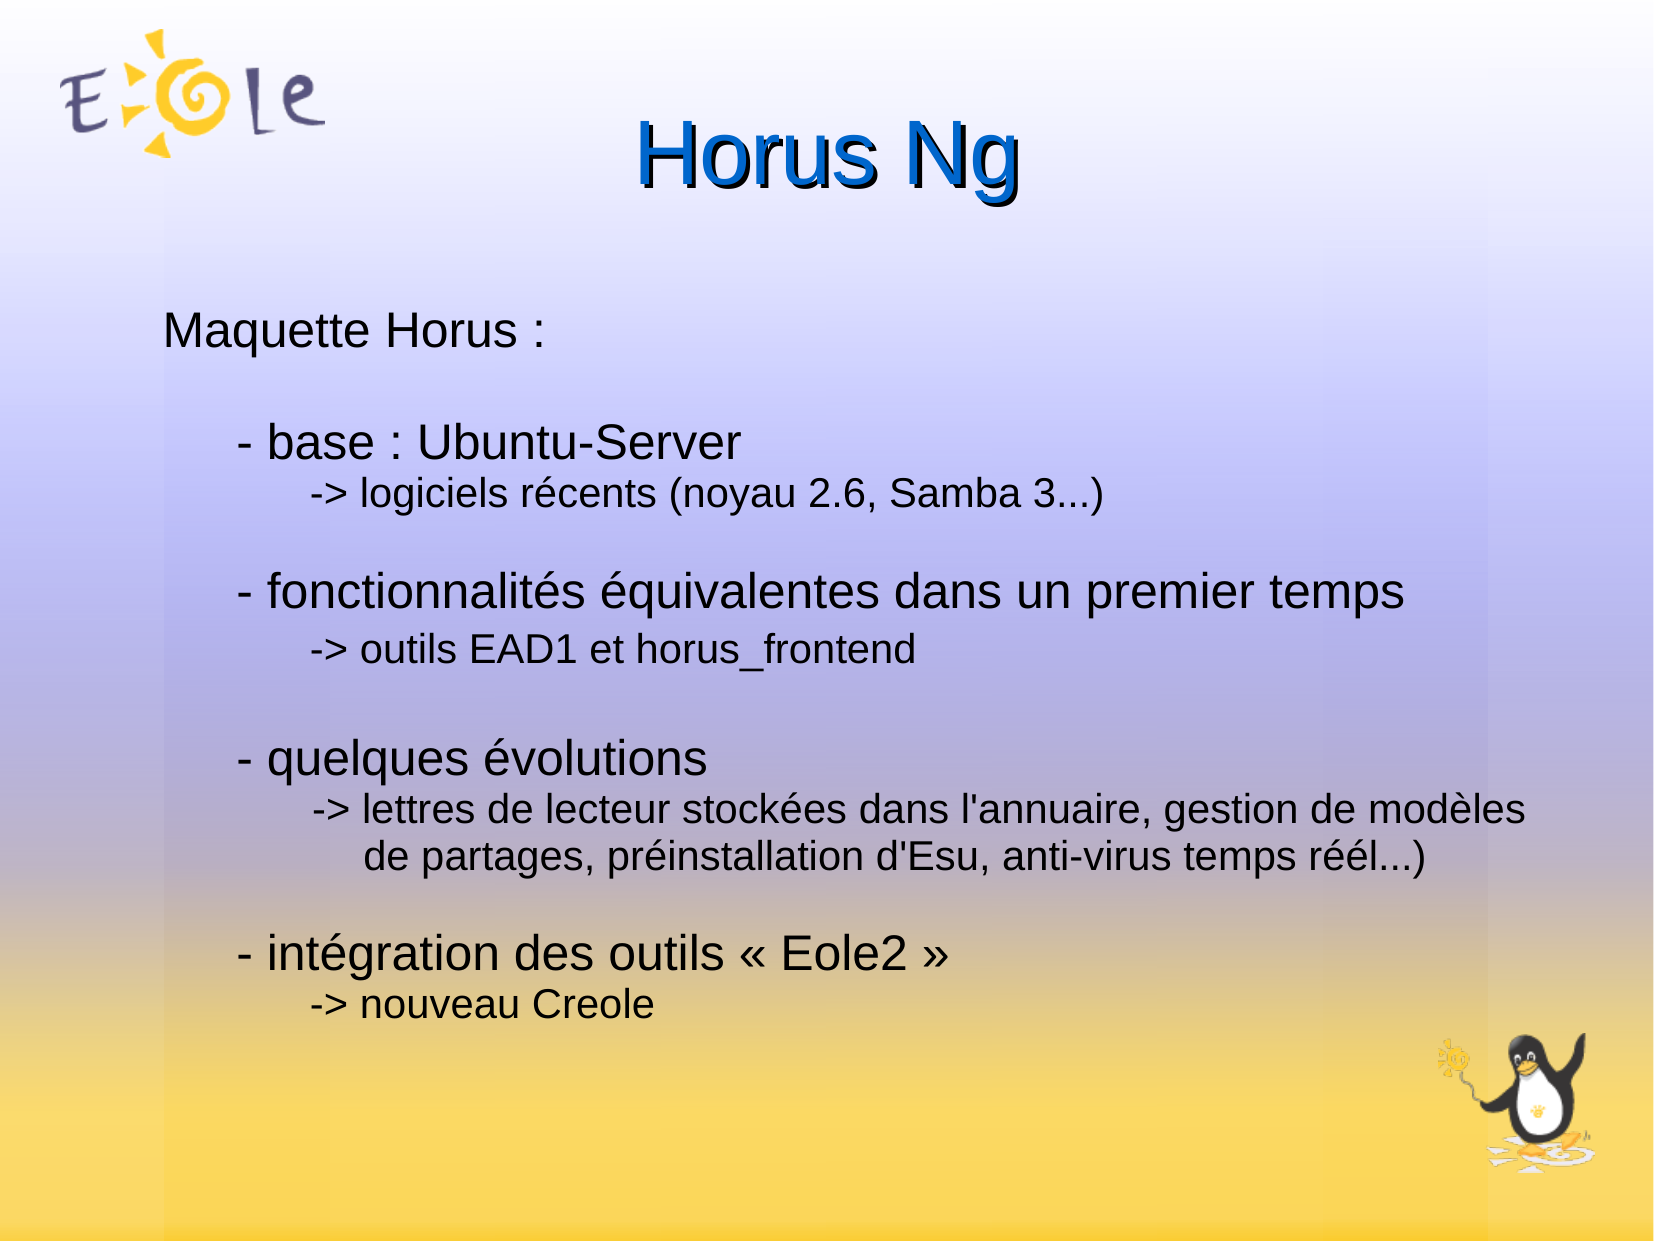

# Horus Ng
Maquette Horus :
	- base : Ubuntu-Server
		-> logiciels récents (noyau 2.6, Samba 3...)
	- fonctionnalités équivalentes dans un premier temps
		-> outils EAD1 et horus_frontend
	- quelques évolutions
-> lettres de lecteur stockées dans l'annuaire, gestion de modèles de partages, préinstallation d'Esu, anti-virus temps réél...)
	- intégration des outils « Eole2 »
		-> nouveau Creole